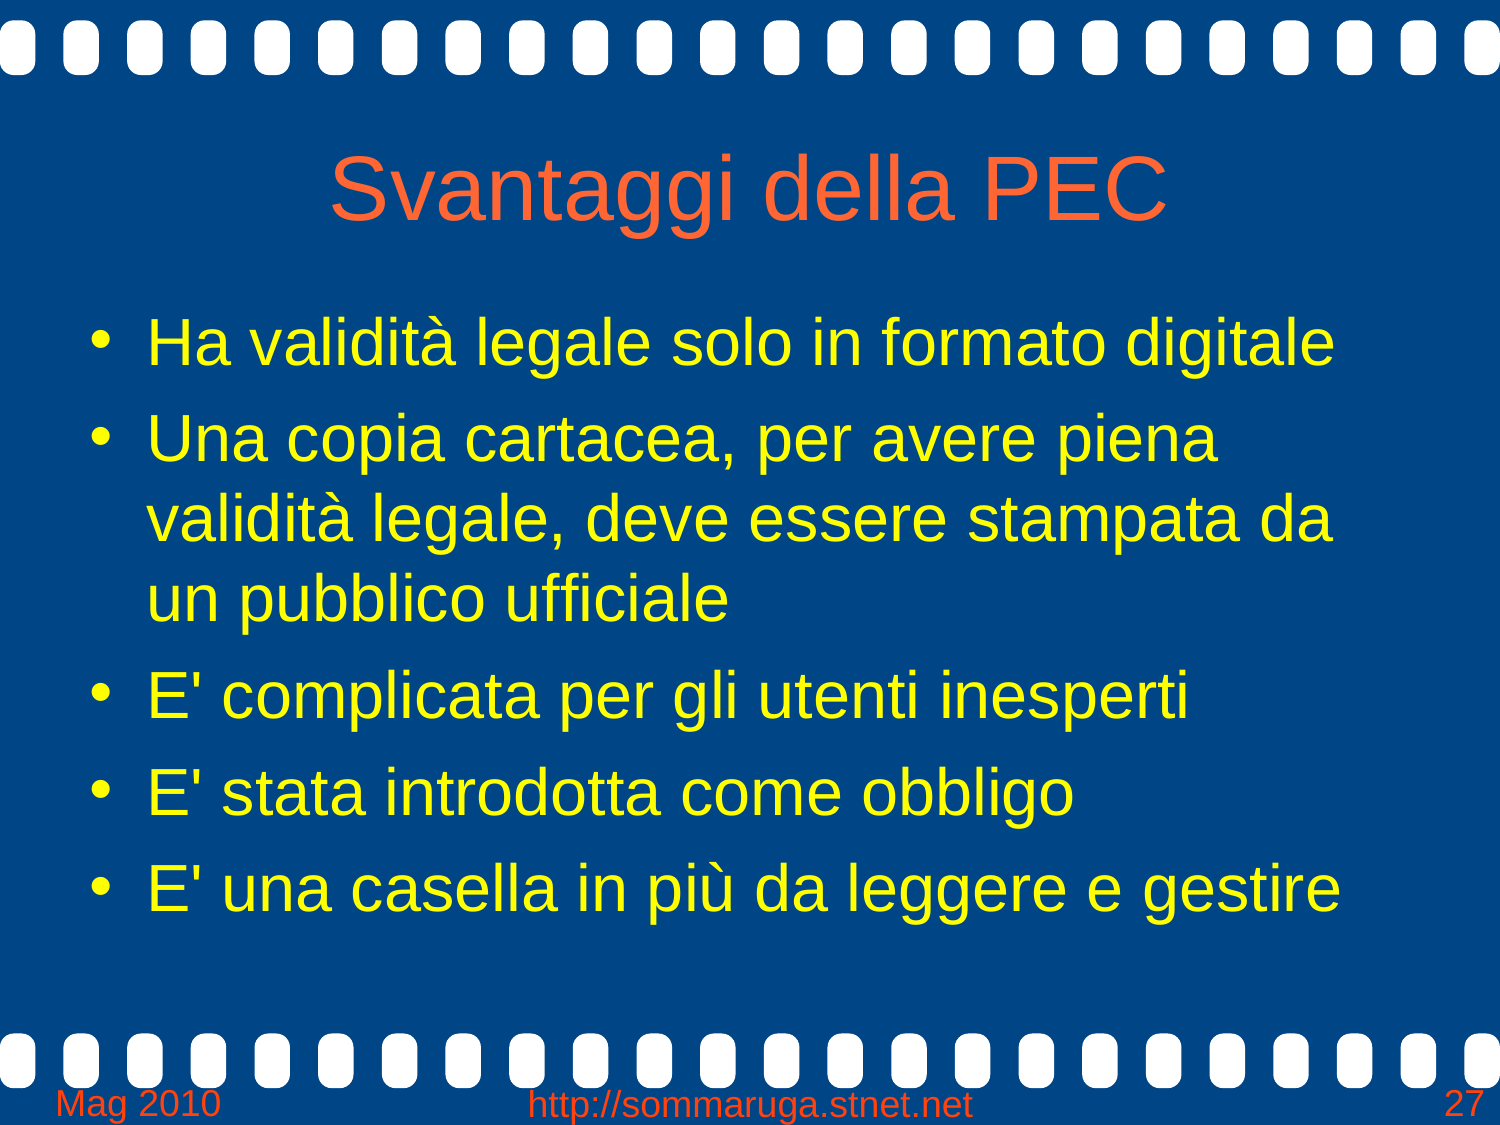

# Svantaggi della PEC
Ha validità legale solo in formato digitale
Una copia cartacea, per avere piena validità legale, deve essere stampata da un pubblico ufficiale
E' complicata per gli utenti inesperti
E' stata introdotta come obbligo
E' una casella in più da leggere e gestire